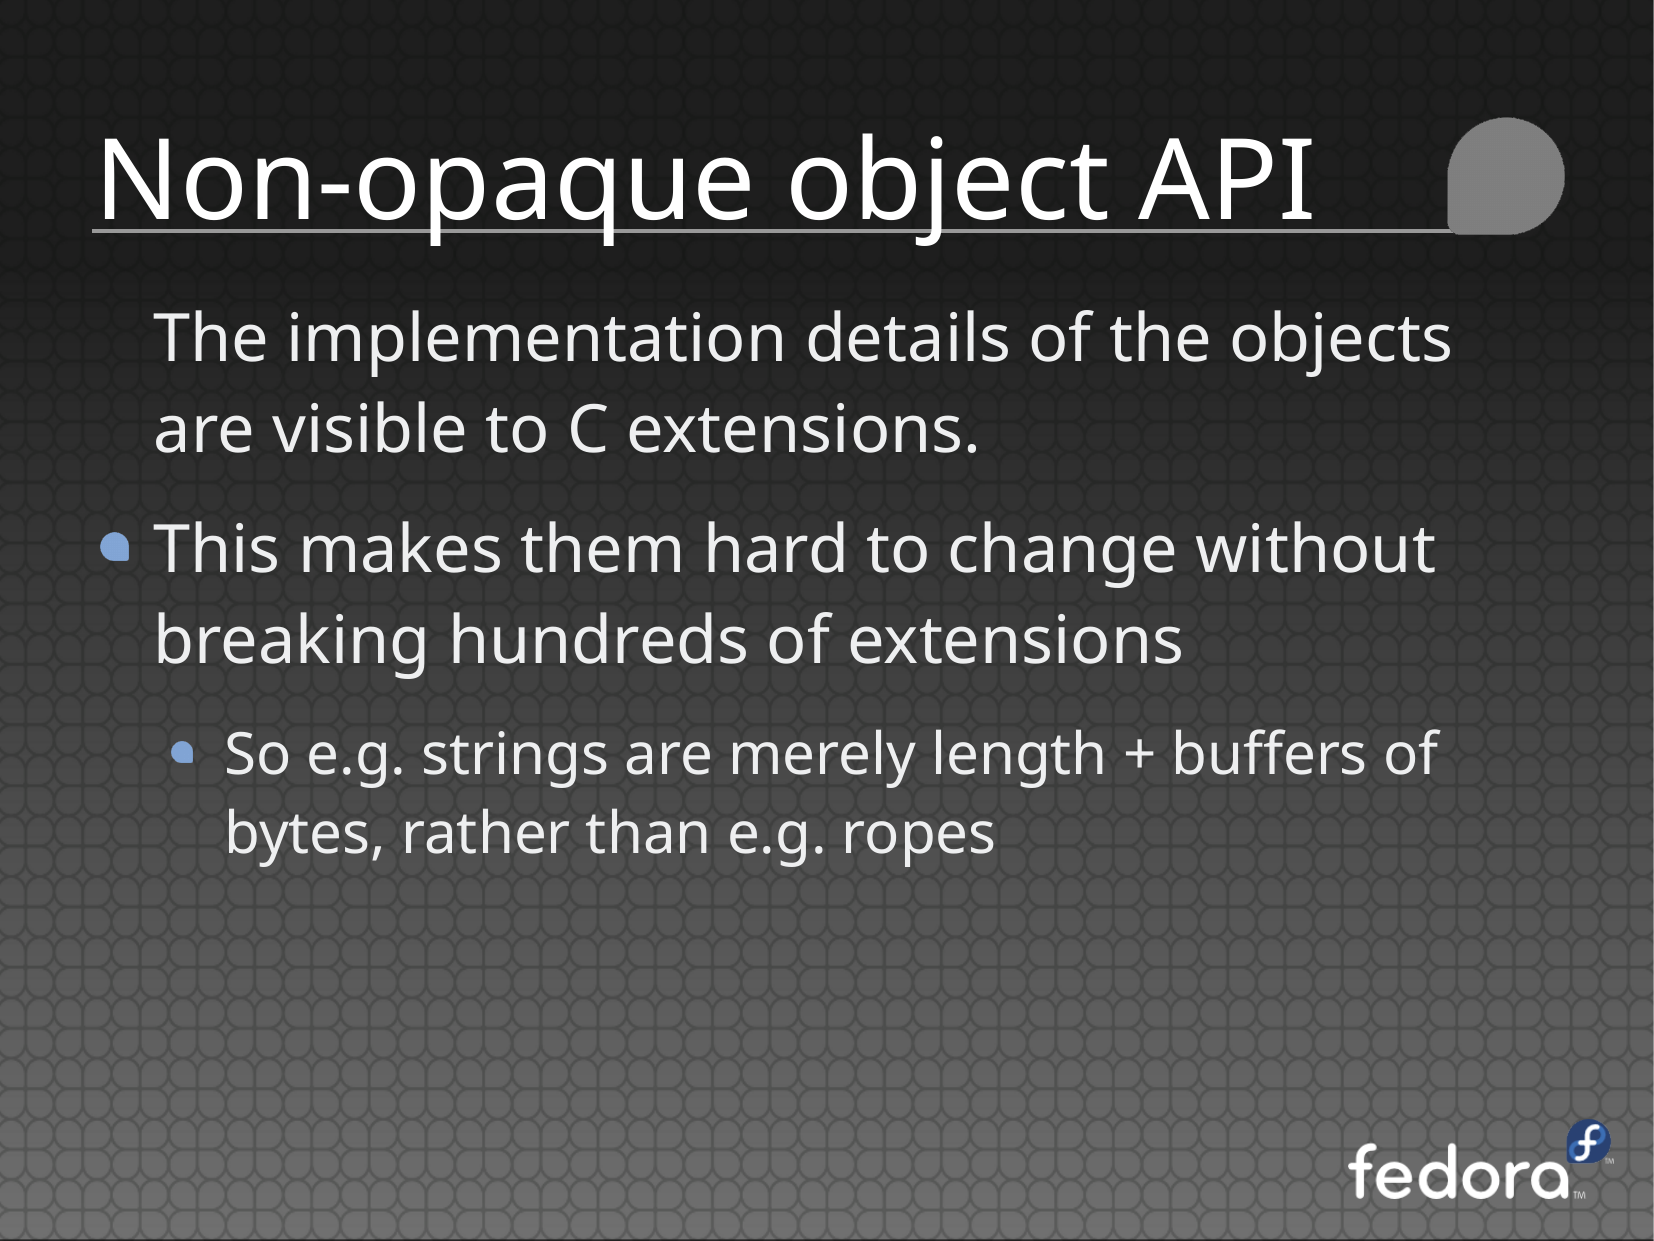

Non-opaque object API
# The implementation details of the objects are visible to C extensions.
This makes them hard to change without breaking hundreds of extensions
So e.g. strings are merely length + buffers of bytes, rather than e.g. ropes